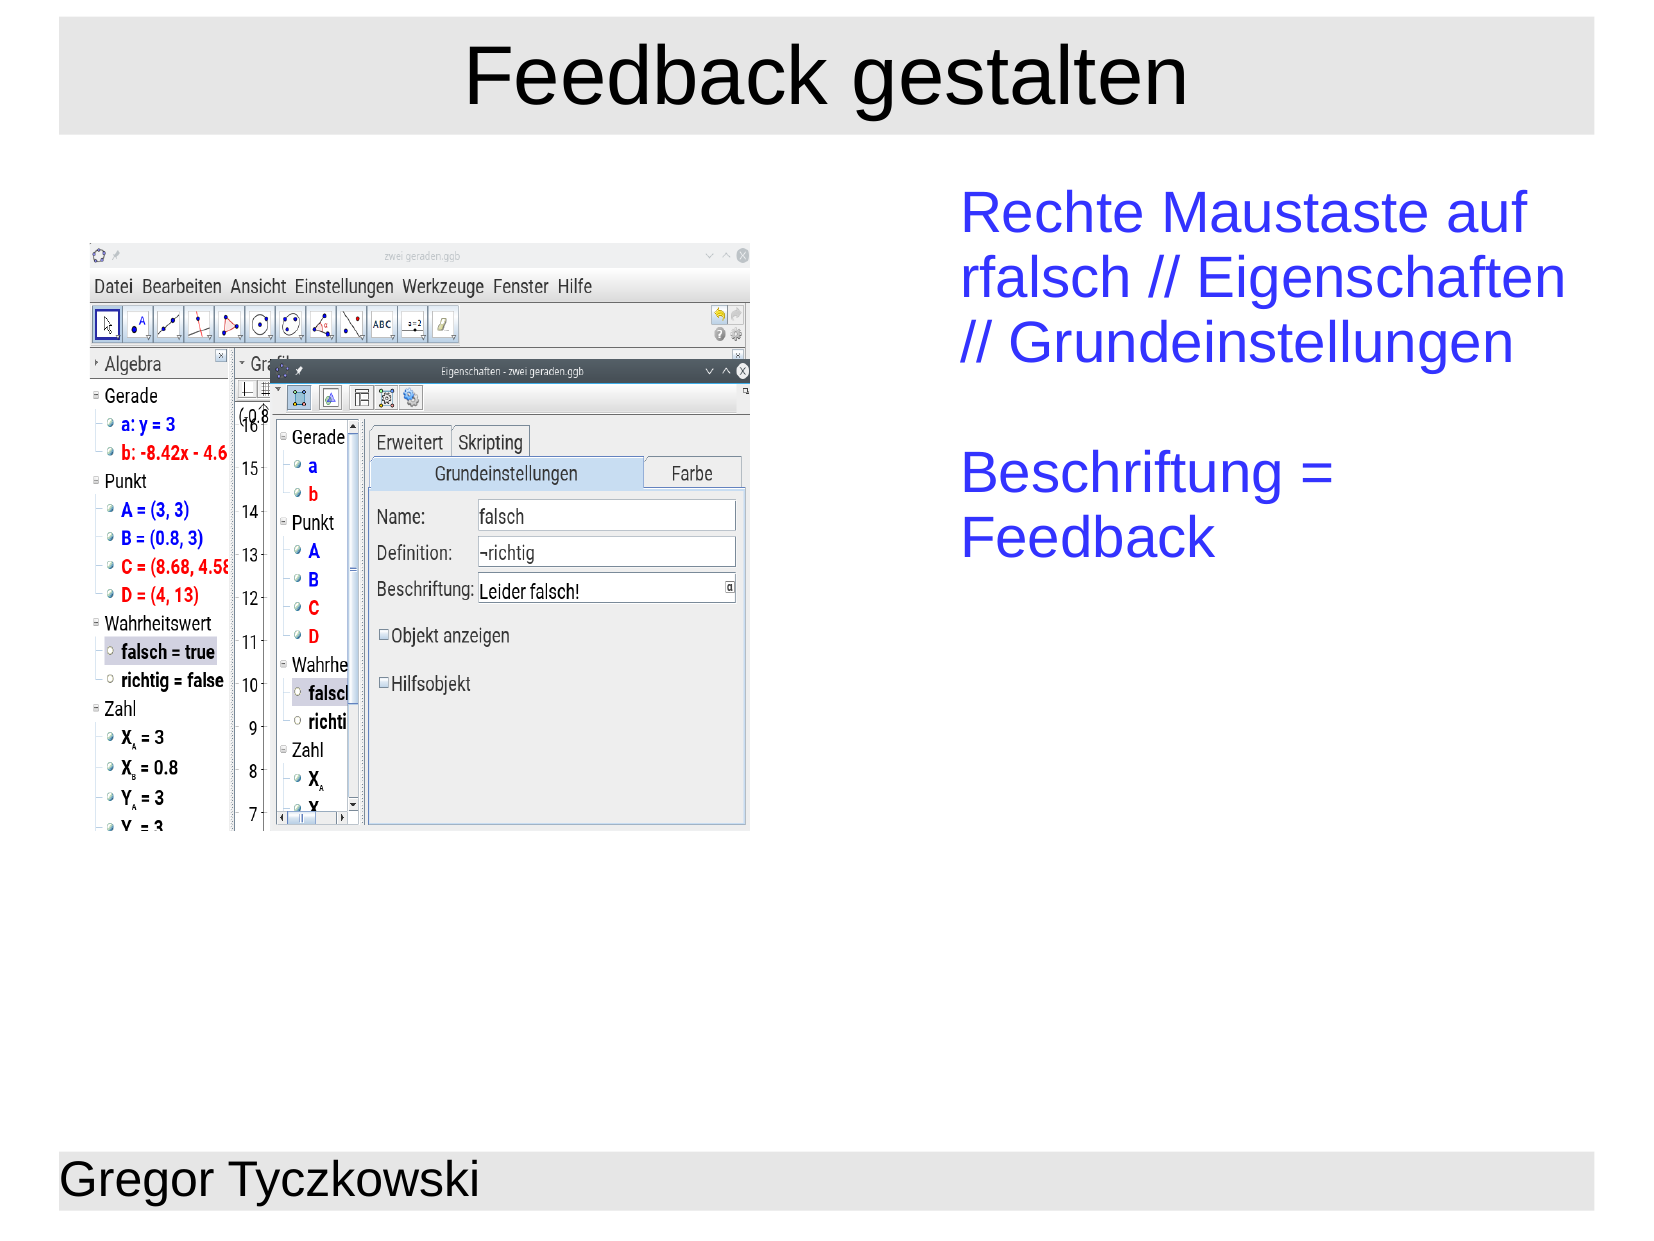

Feedback gestalten
Rechte Maustaste auf rfalsch // Eigenschaften // Grundeinstellungen
Beschriftung = Feedback
# Gregor Tyczkowski